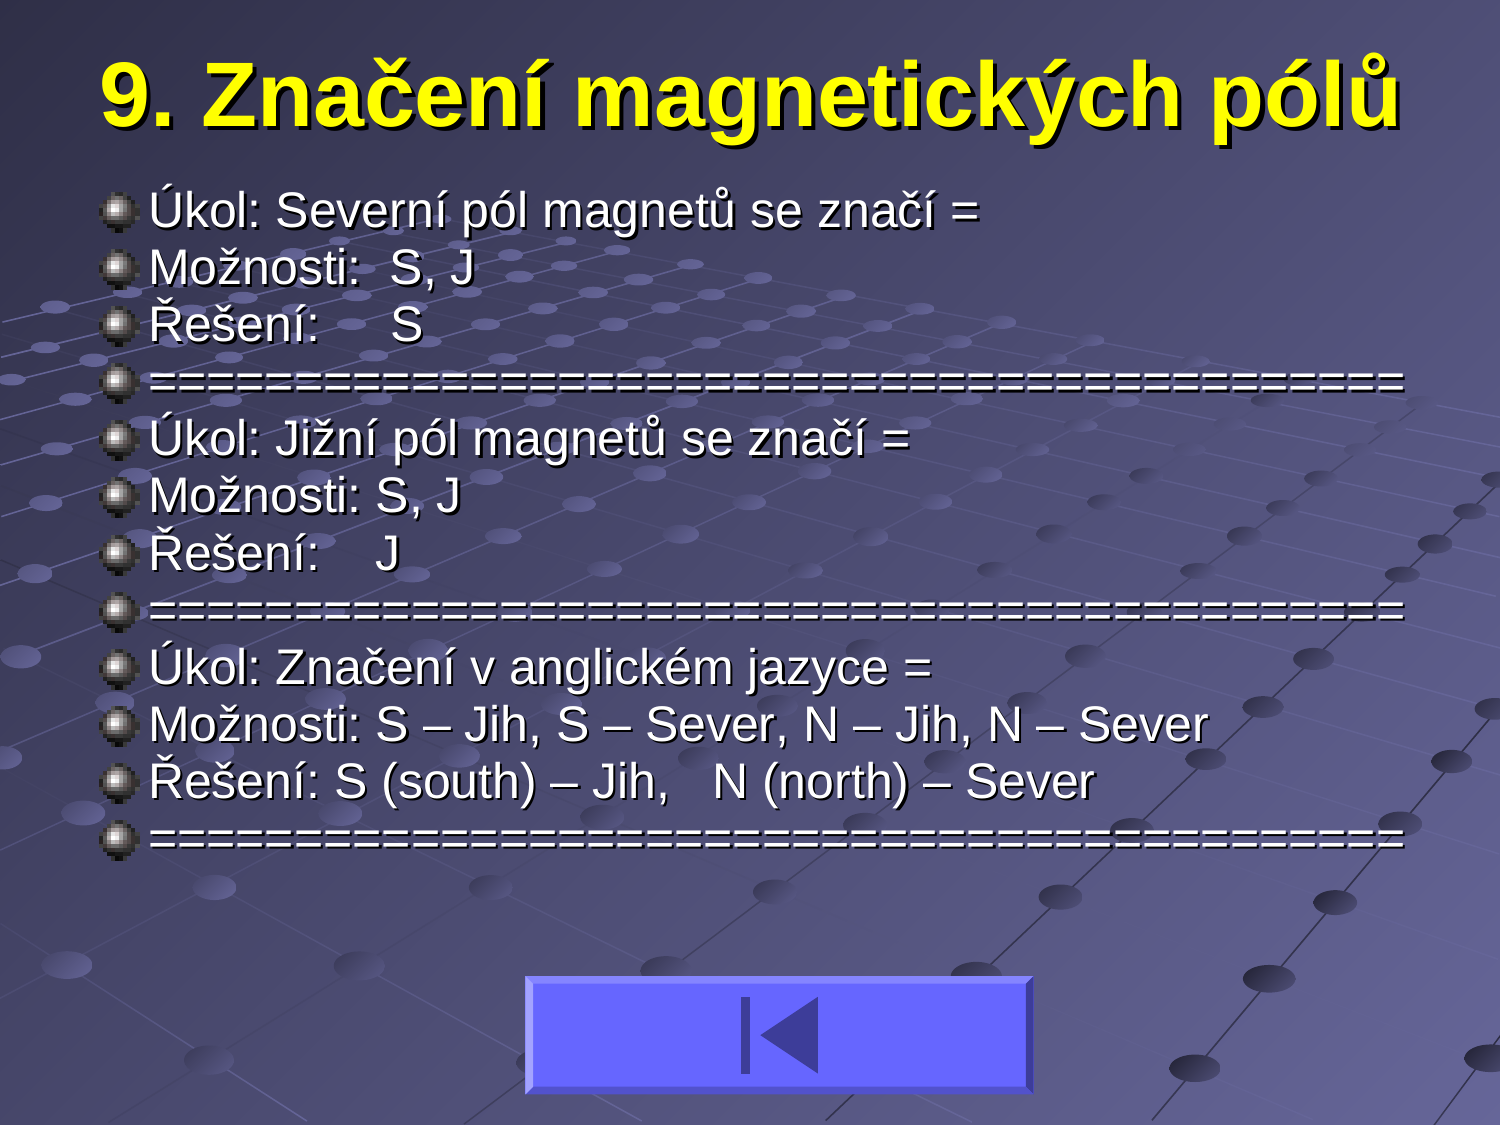

# 9. Značení magnetických pólů
Úkol: Severní pól magnetů se značí =
Možnosti: S, J
Řešení: S
===========================================
Úkol: Jižní pól magnetů se značí =
Možnosti: S, J
Řešení: J
===========================================
Úkol: Značení v anglickém jazyce =
Možnosti: S – Jih, S – Sever, N – Jih, N – Sever
Řešení: S (south) – Jih, N (north) – Sever
===========================================